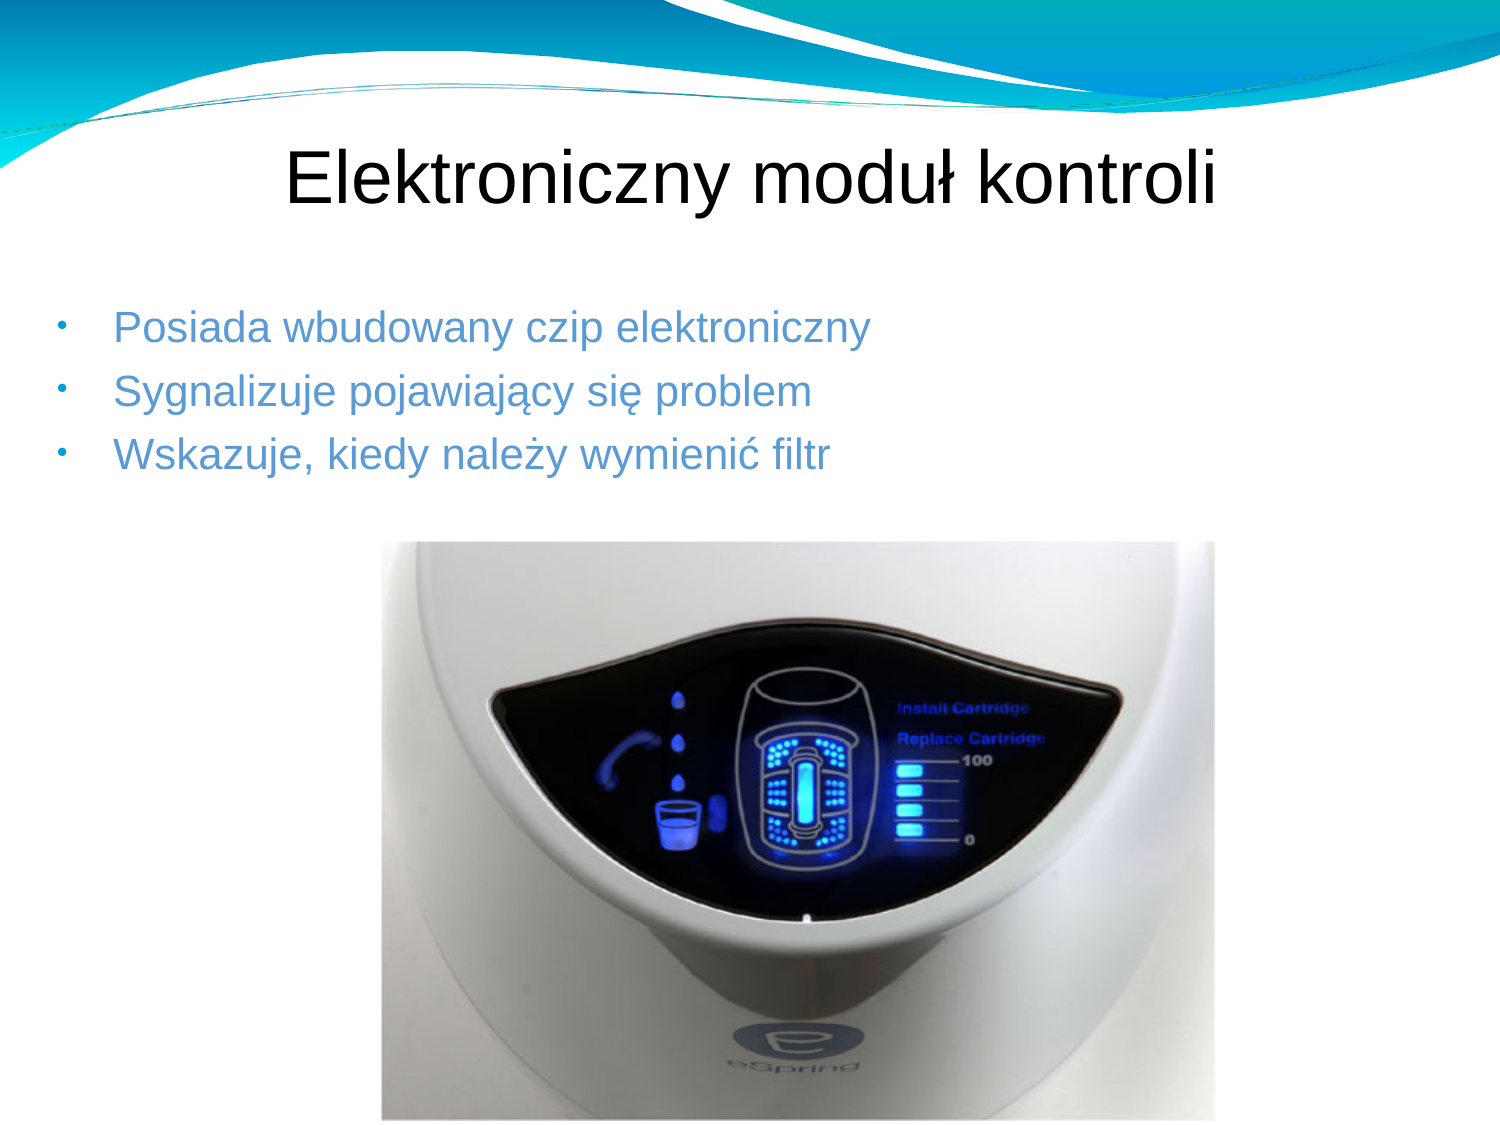

Elektroniczny moduł kontroli
Posiada wbudowany czip elektroniczny
Sygnalizuje pojawiający się problem
Wskazuje, kiedy należy wymienić filtr